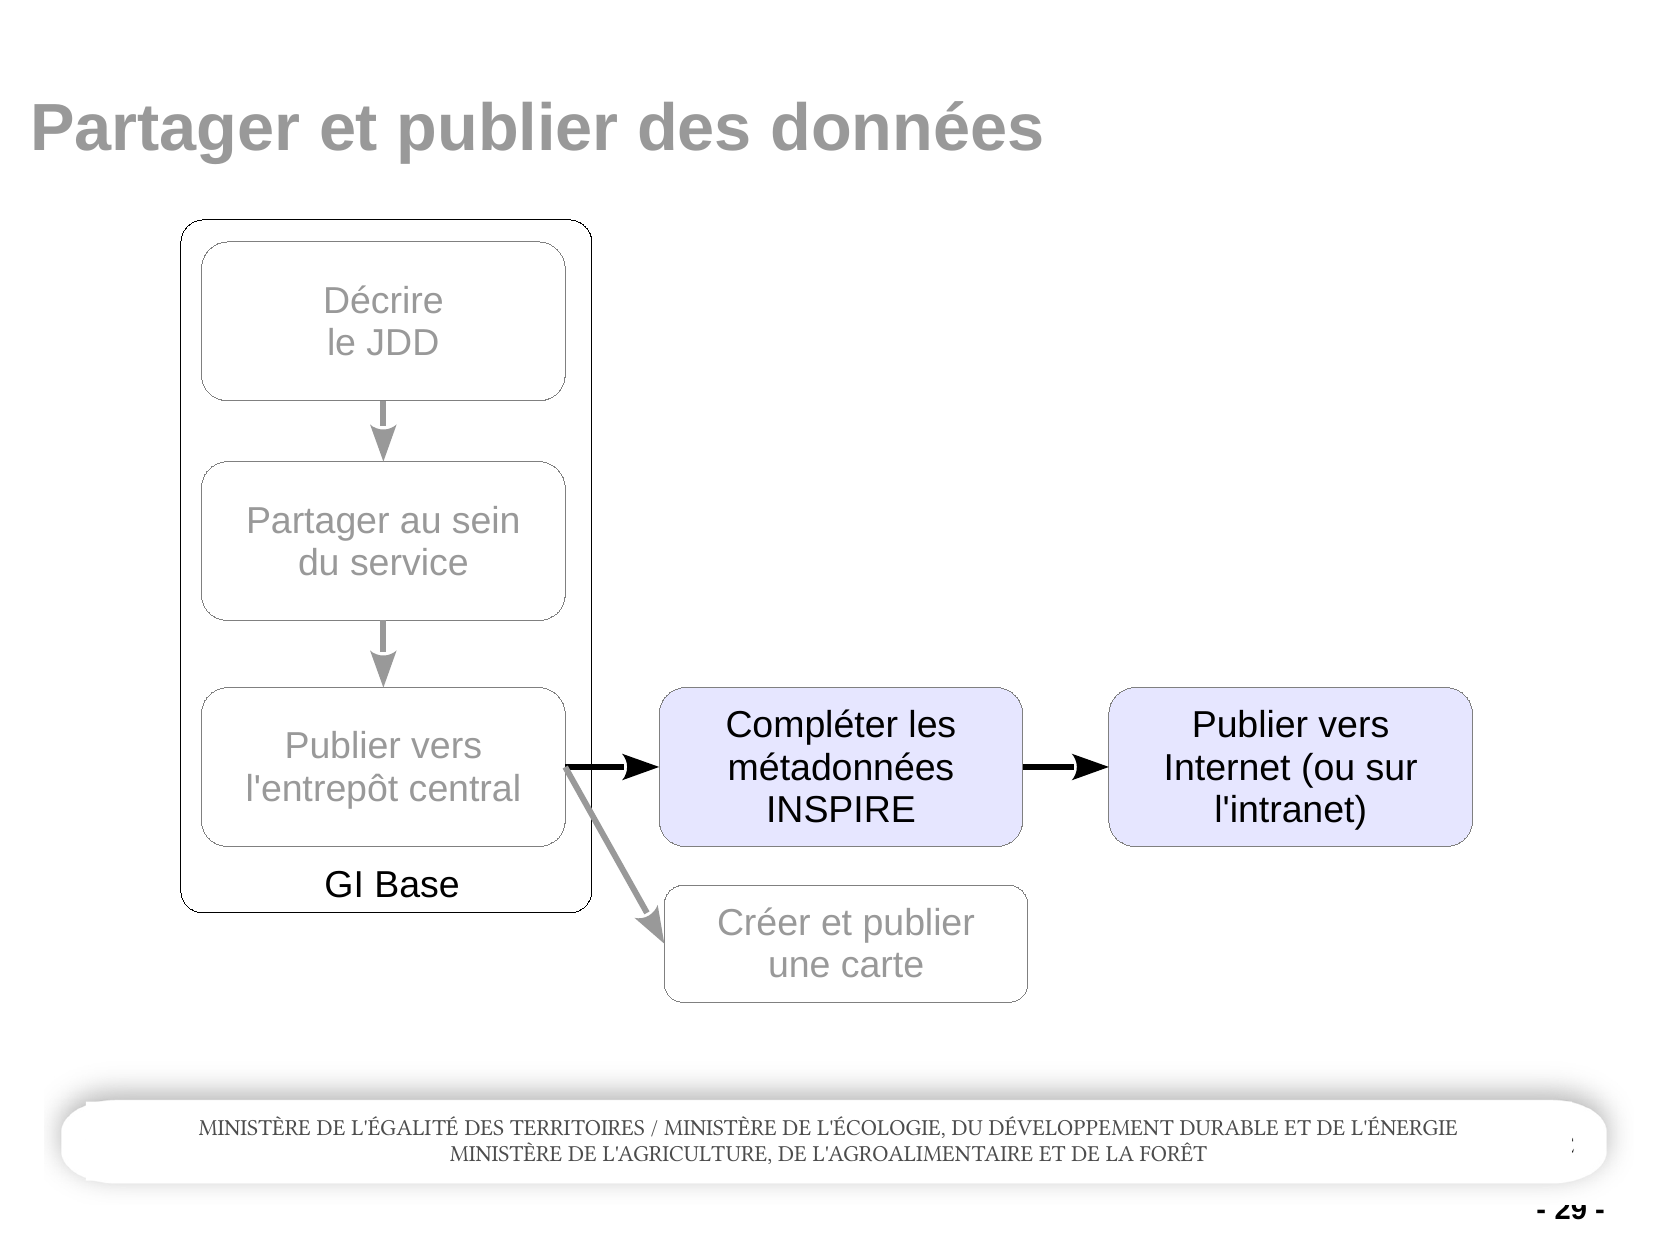

# Partager et publier des données
Décrire
le JDD
Partager au sein du service
Publier vers l'entrepôt central
Compléter les métadonnées INSPIRE
Publier vers Internet (ou sur l'intranet)
GI Base
Créer et publier une carte